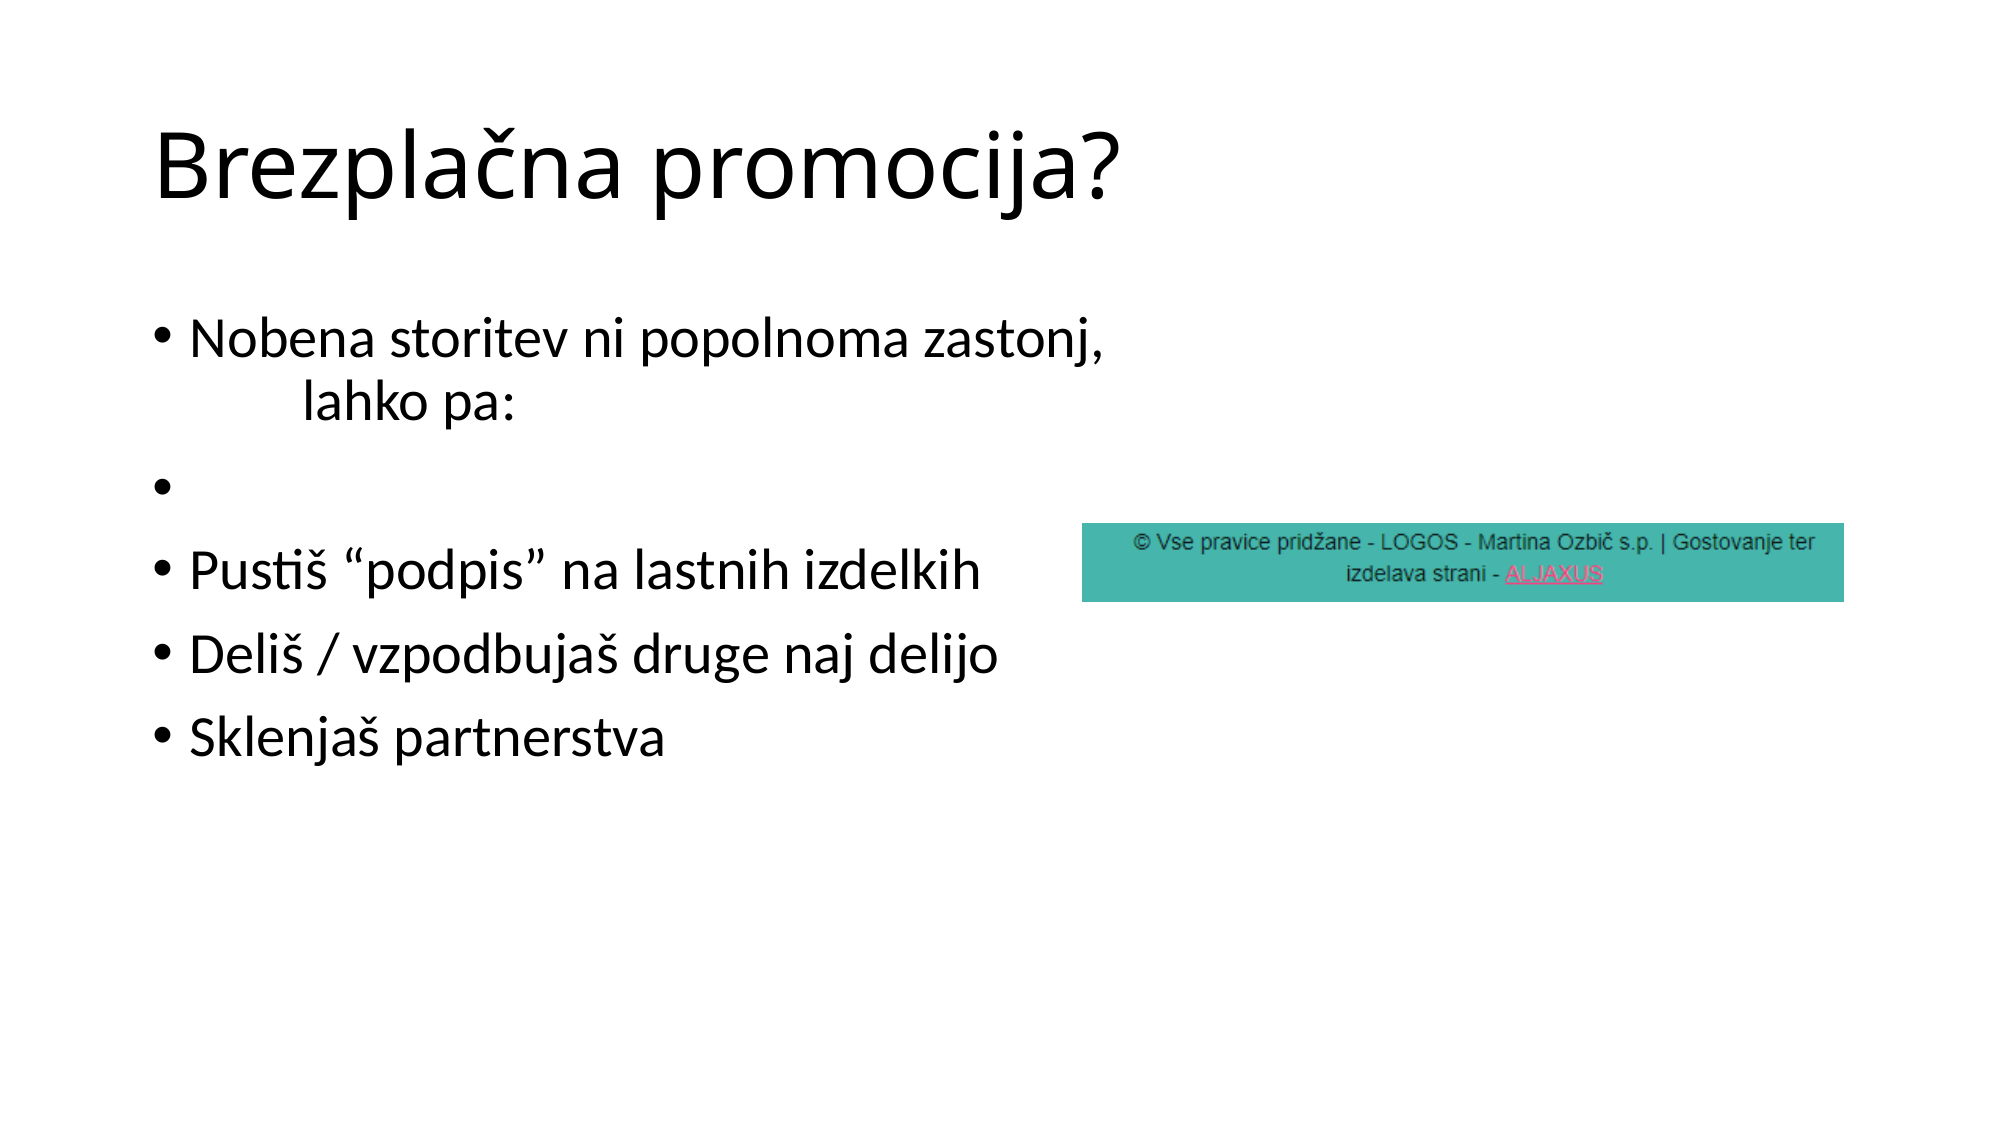

# Brezplačna promocija?
Nobena storitev ni popolnoma zastonj,
	lahko pa:
Pustiš “podpis” na lastnih izdelkih
Deliš / vzpodbujaš druge naj delijo
Sklenjaš partnerstva